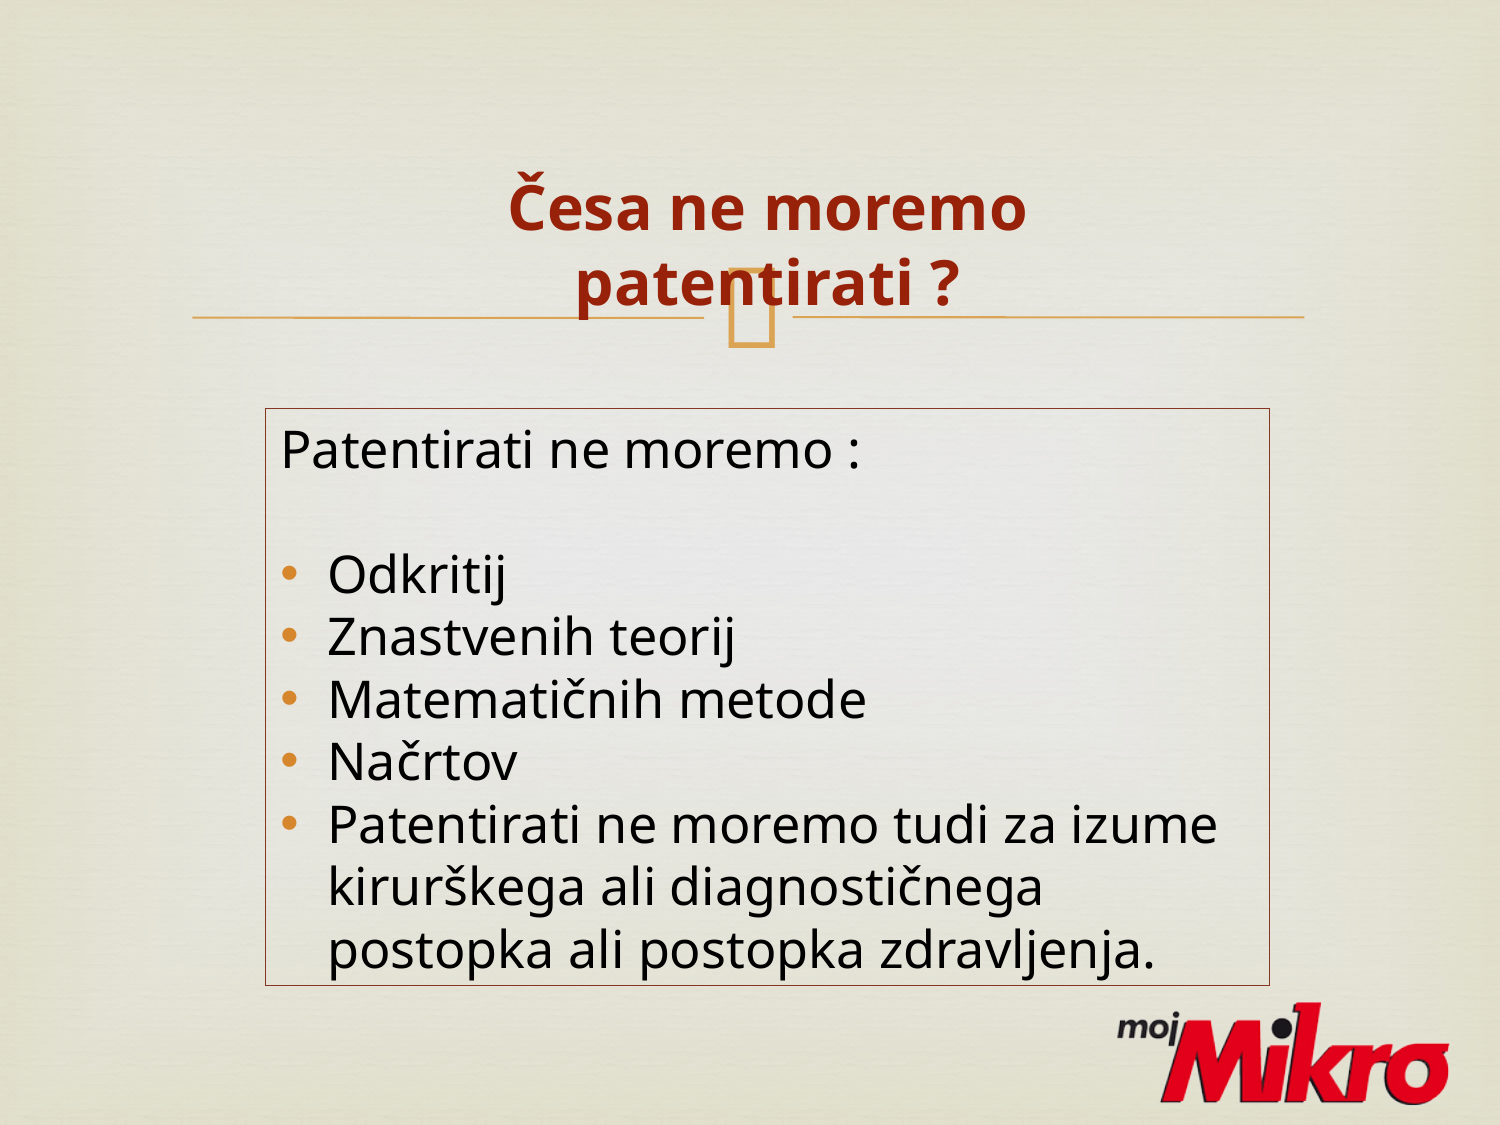

Česa ne moremo patentirati ?
Patentirati ne moremo :
Odkritij
Znastvenih teorij
Matematičnih metode
Načrtov
Patentirati ne moremo tudi za izume kirurškega ali diagnostičnega postopka ali postopka zdravljenja.